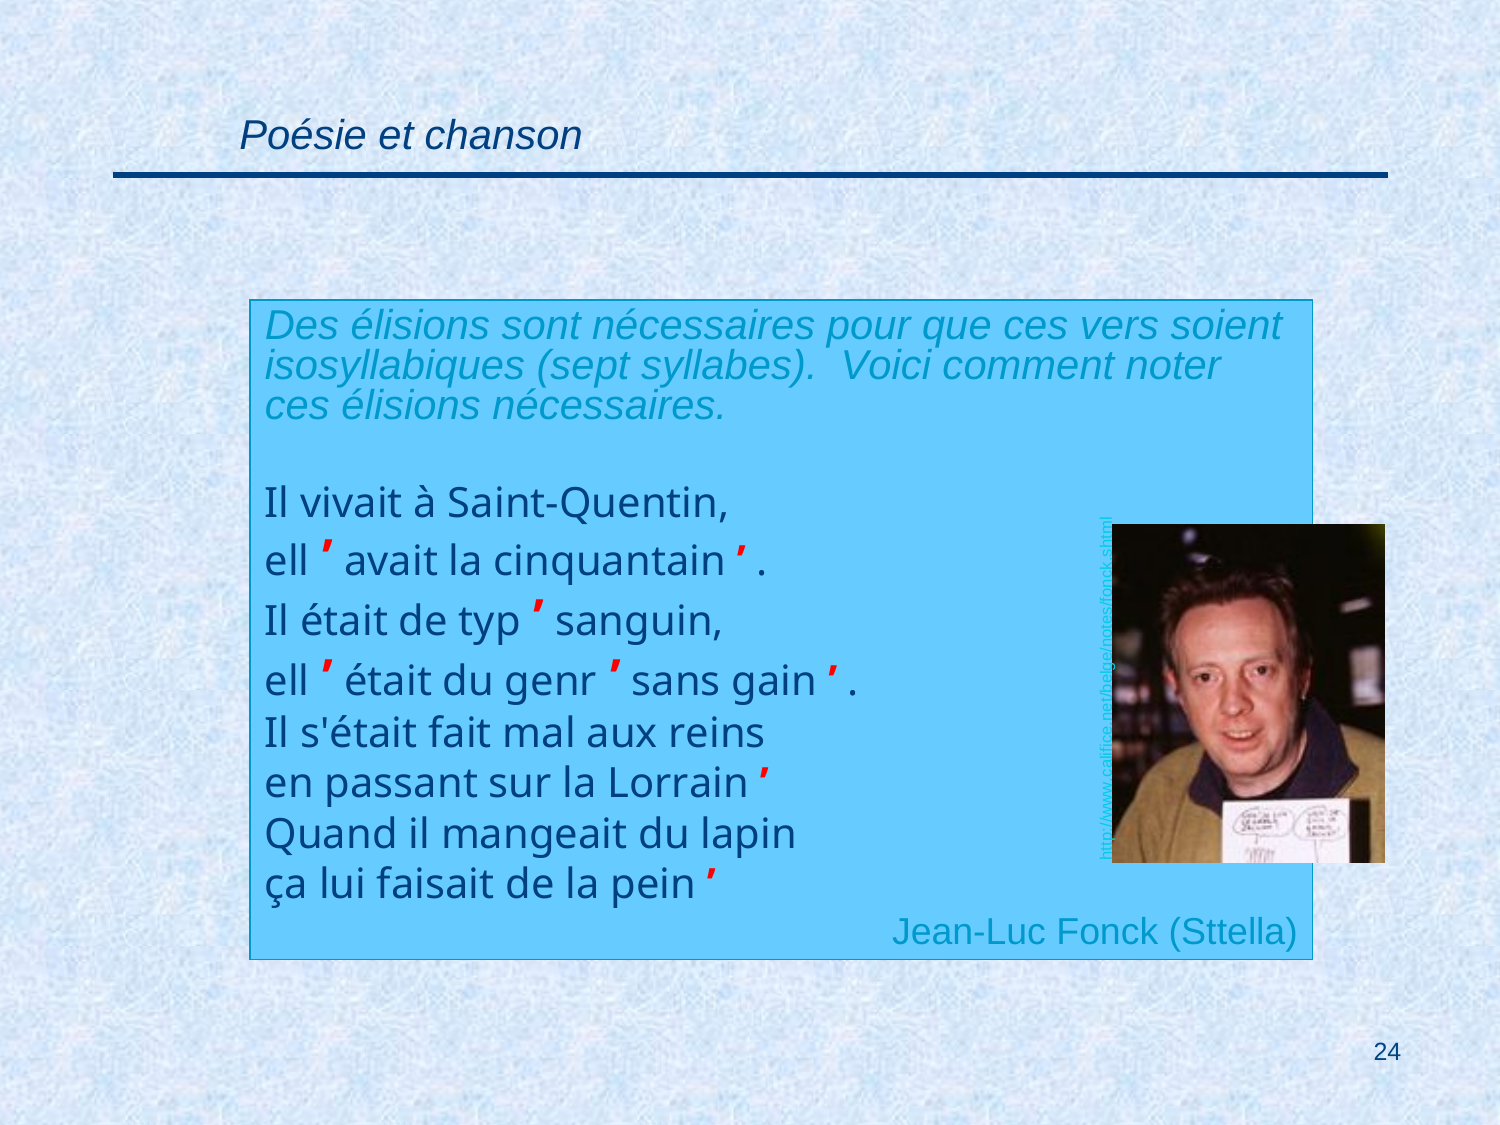

Poésie et chanson
Des élisions sont nécessaires pour que ces vers soient isosyllabiques (sept syllabes). Voici comment noter ces élisions nécessaires.
Il vivait à Saint-Quentin,
ell ’ avait la cinquantain ’ .
Il était de typ ’ sanguin,
ell ’ était du genr ’ sans gain ’ .
Il s'était fait mal aux reins
en passant sur la Lorrain ’
Quand il mangeait du lapin
ça lui faisait de la pein ’
Jean-Luc Fonck (Sttella)
http://www.califice.net/belge/notes/fonck.shtml
24